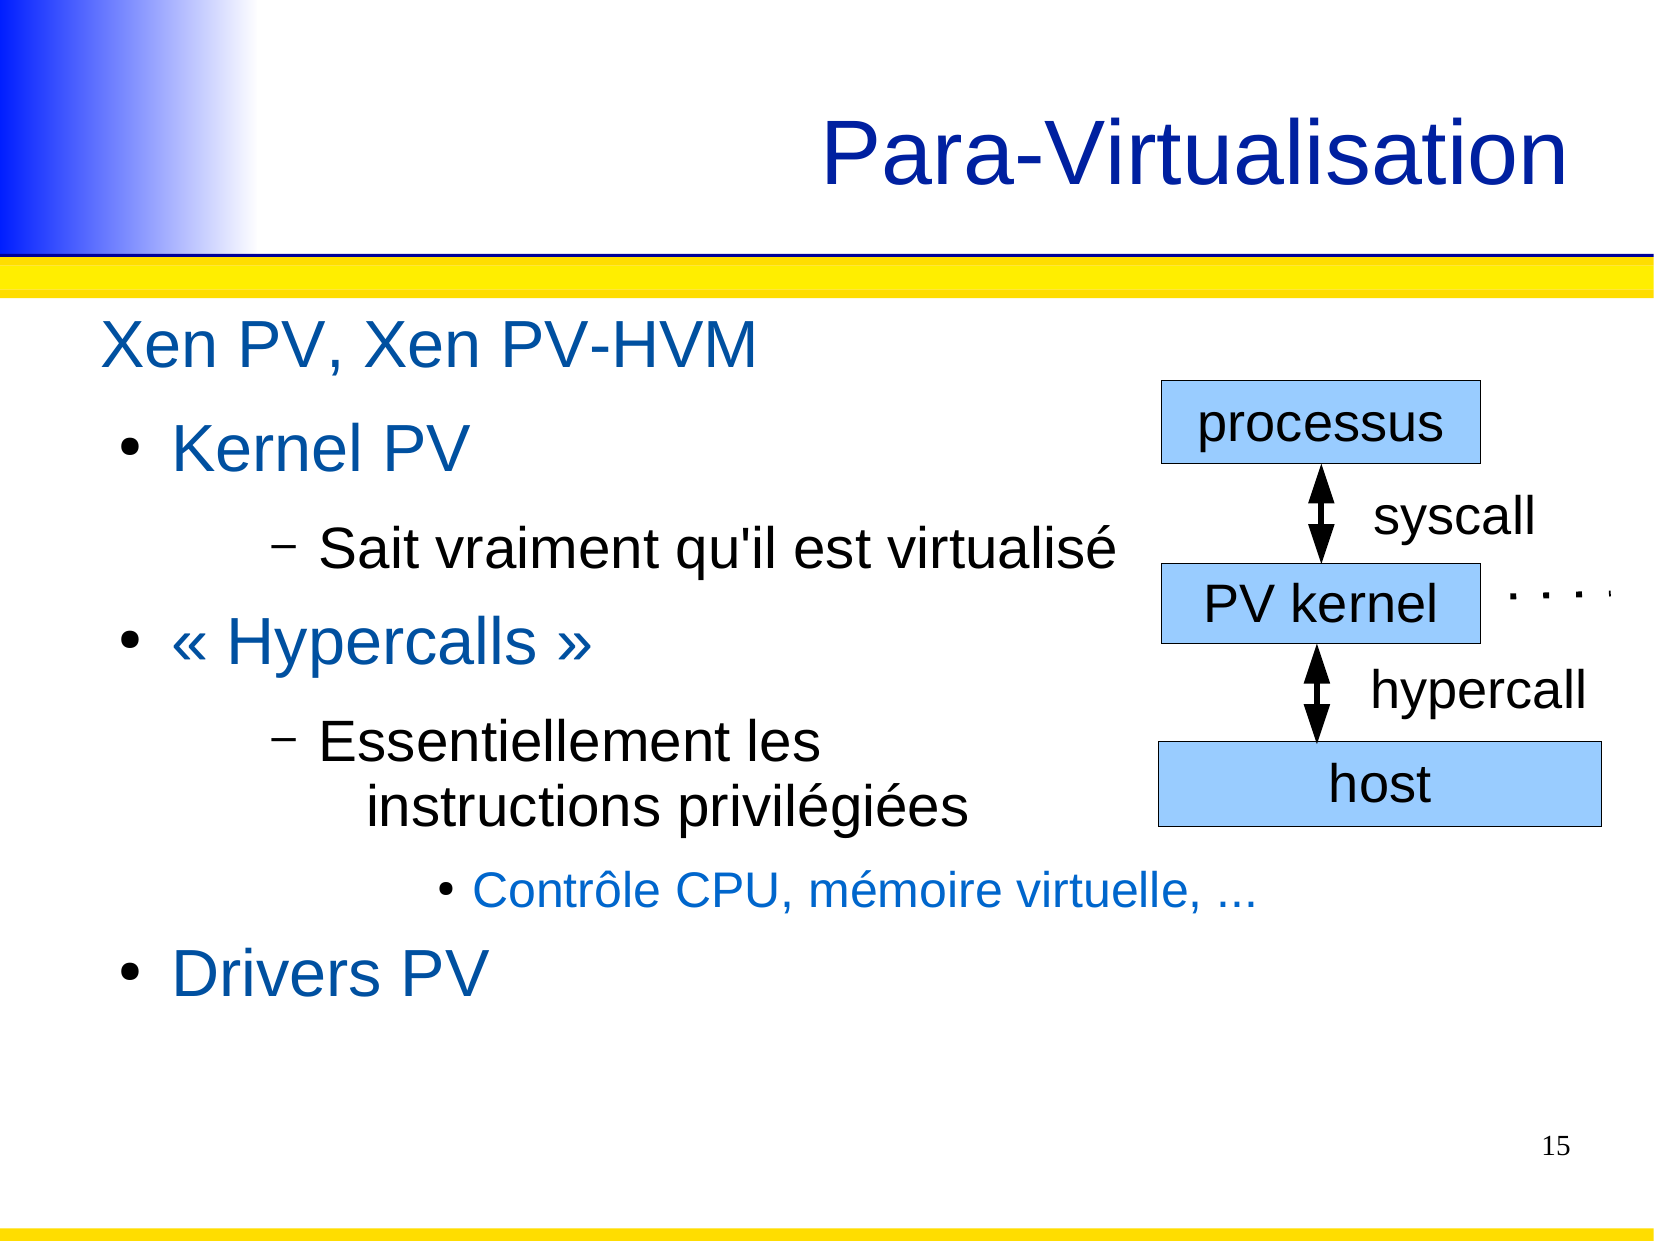

# Para-Virtualisation
Xen PV, Xen PV-HVM
Kernel PV
Sait vraiment qu'il est virtualisé
« Hypercalls »
Essentiellement les
instructions privilégiées
Contrôle CPU, mémoire virtuelle, ...
Drivers PV
processus
syscall
PV kernel
hypercall
host
15